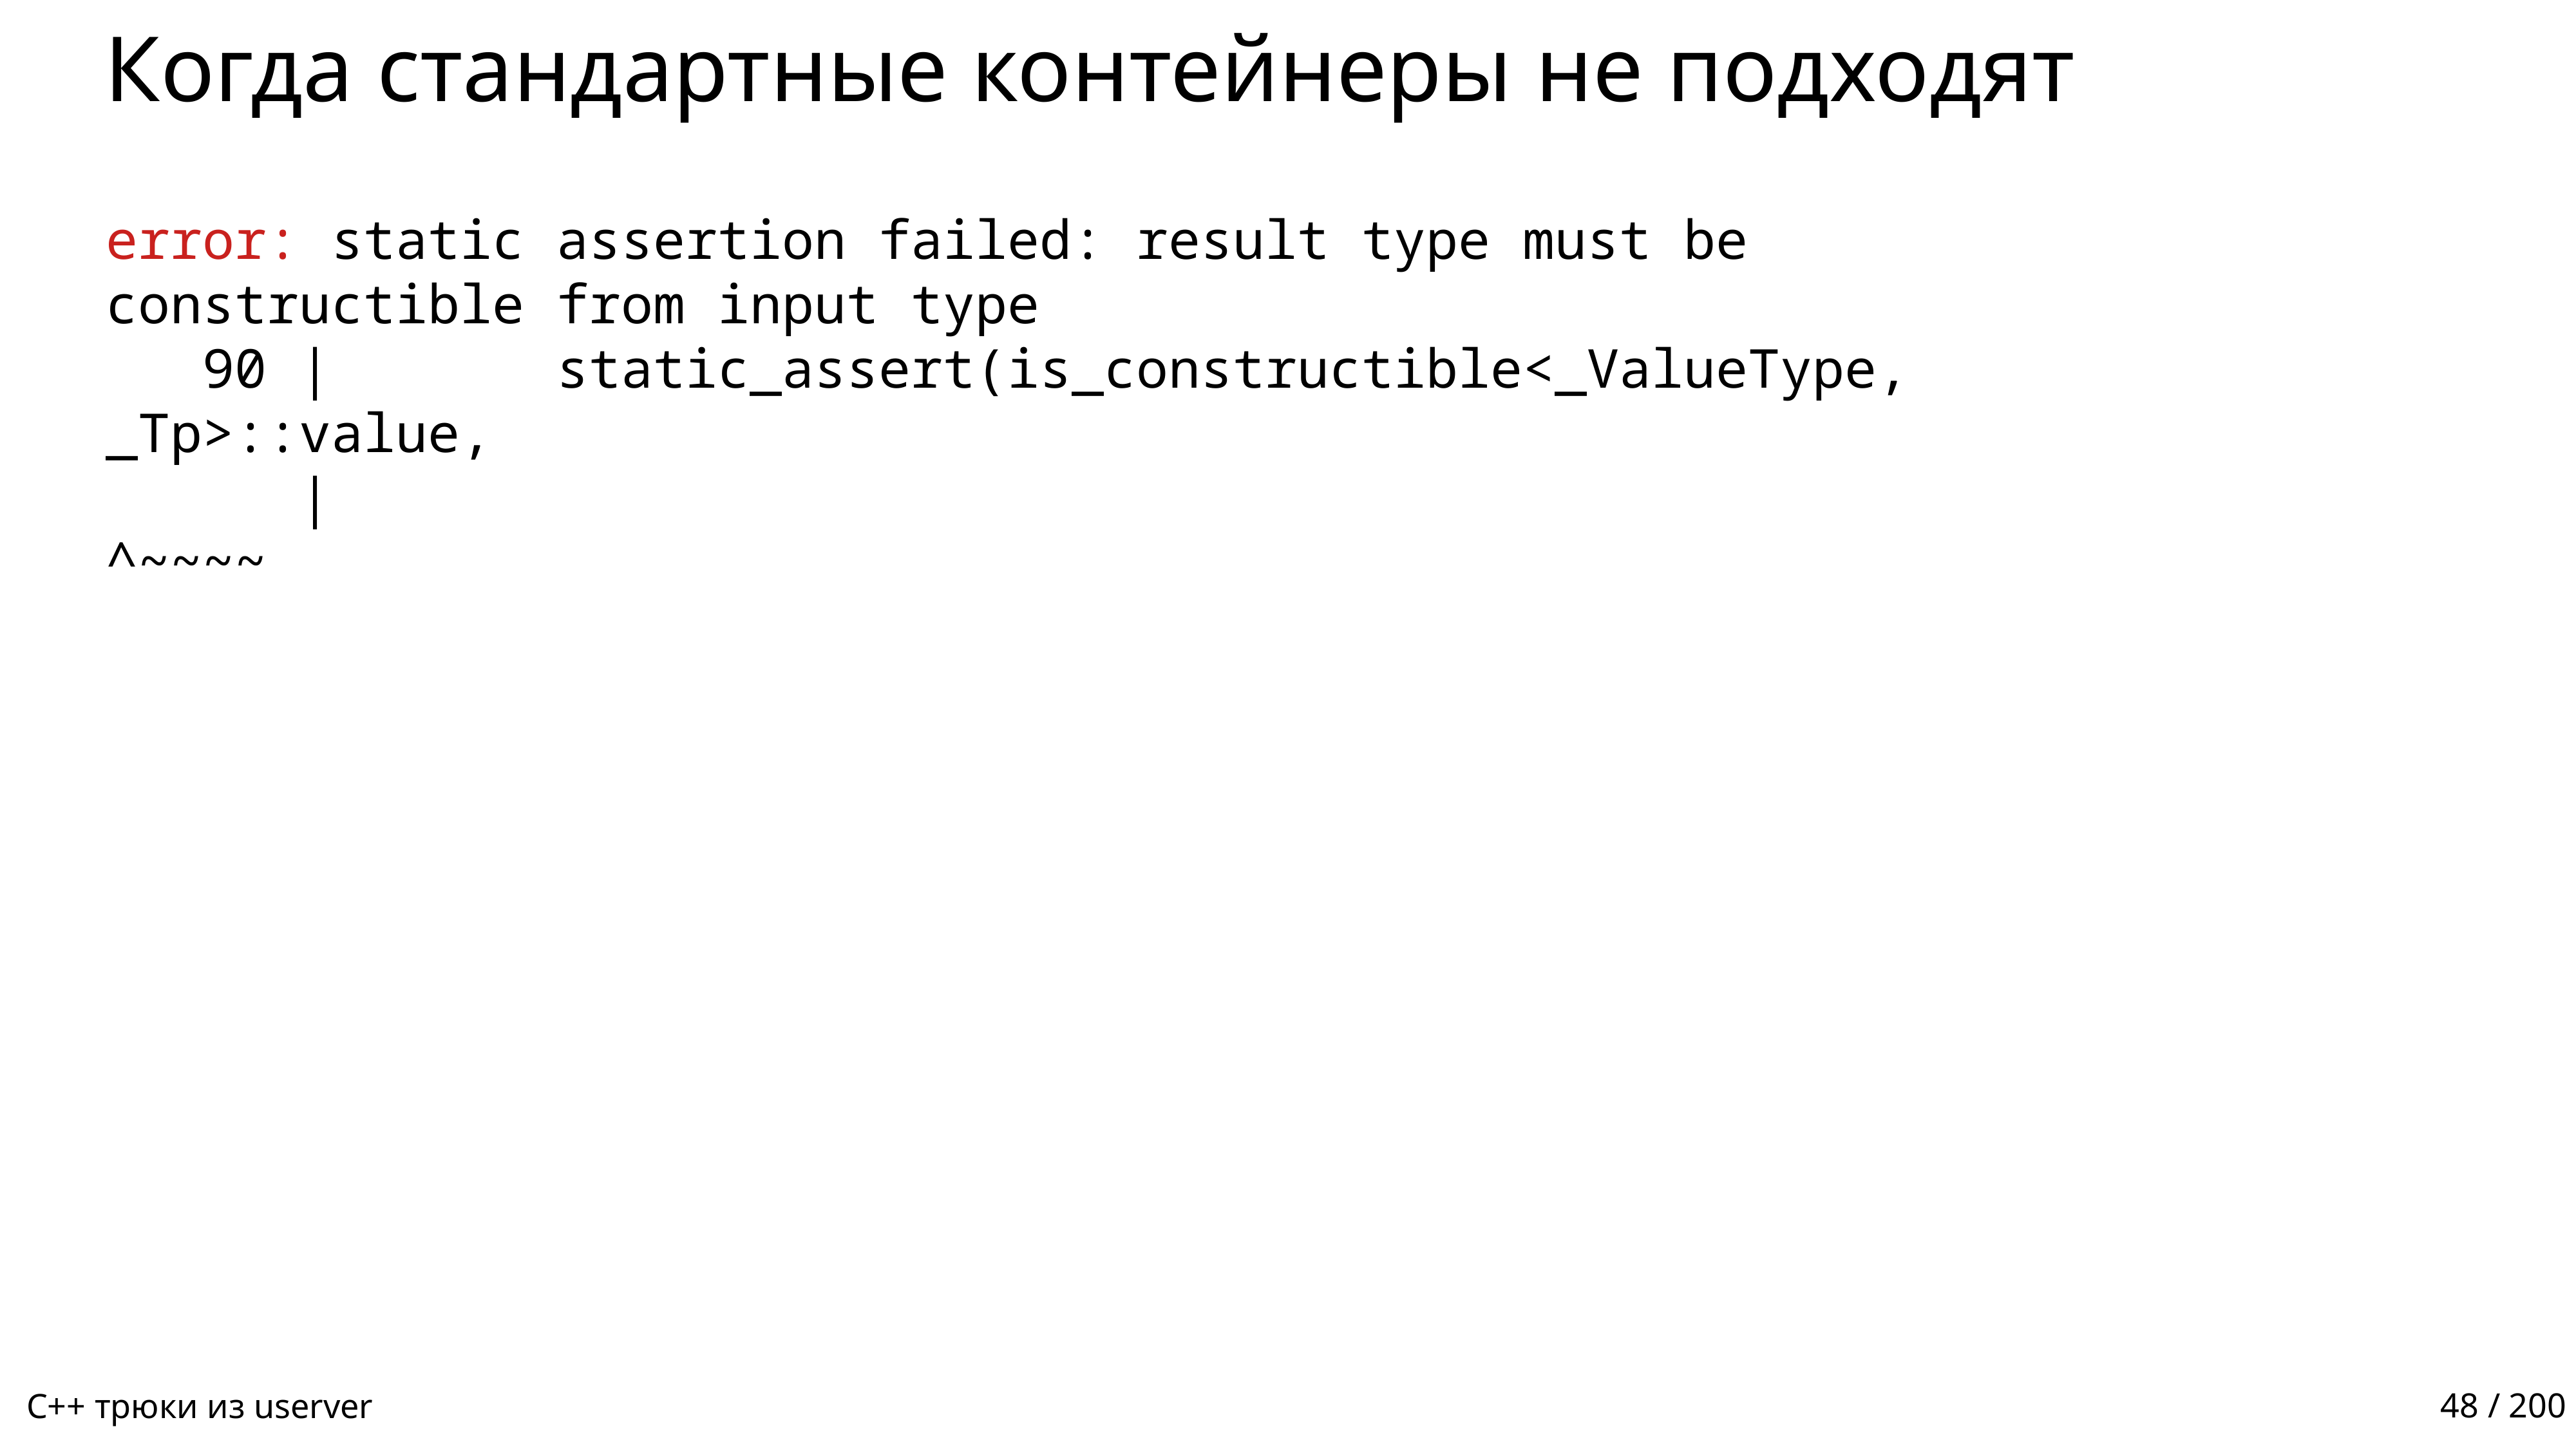

Когда стандартные контейнеры не подходят
# error: static assertion failed: result type must be constructible from input type
 90 | static_assert(is_constructible<_ValueType, _Tp>::value,
 | ^~~~~
C++ трюки из userver